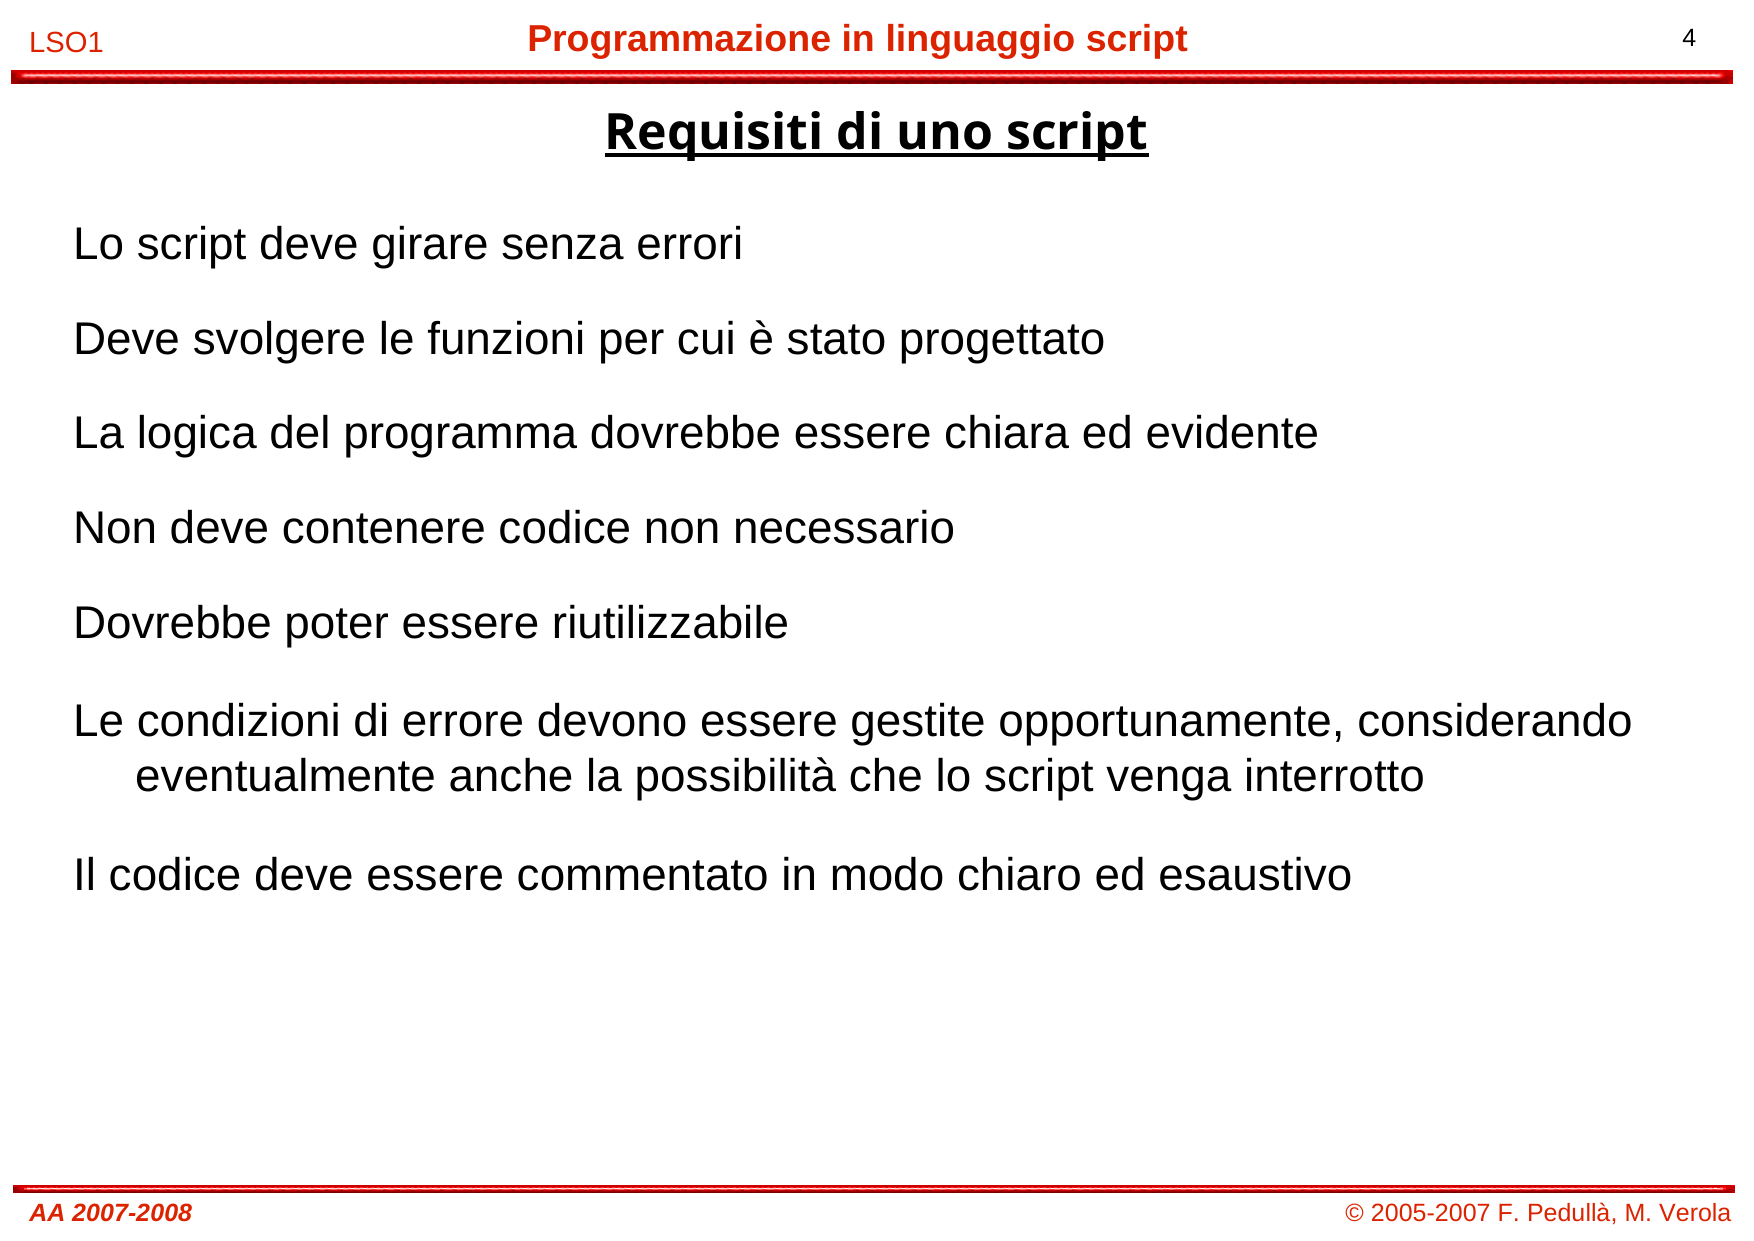

# Requisiti di uno script
Lo script deve girare senza errori
Deve svolgere le funzioni per cui è stato progettato
La logica del programma dovrebbe essere chiara ed evidente
Non deve contenere codice non necessario
Dovrebbe poter essere riutilizzabile
Le condizioni di errore devono essere gestite opportunamente, considerando eventualmente anche la possibilità che lo script venga interrotto
Il codice deve essere commentato in modo chiaro ed esaustivo